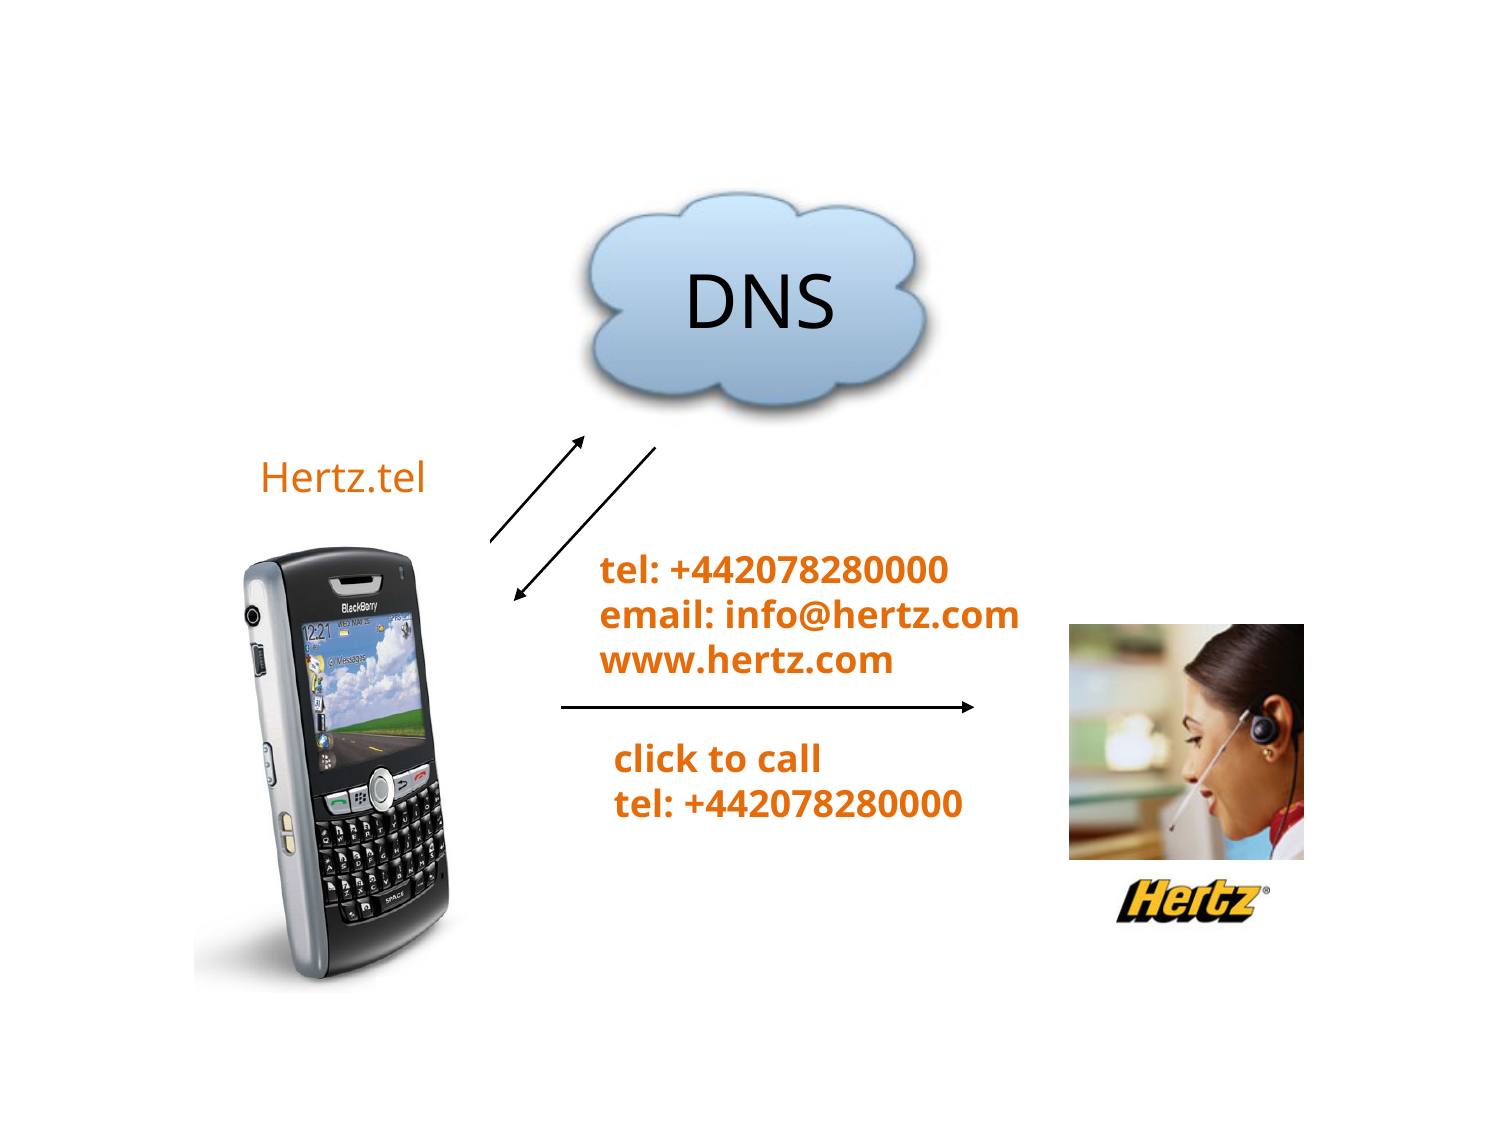

DNS
Hertz.tel
tel: +442078280000
email: info@hertz.com
www.hertz.com
click to call
tel: +442078280000